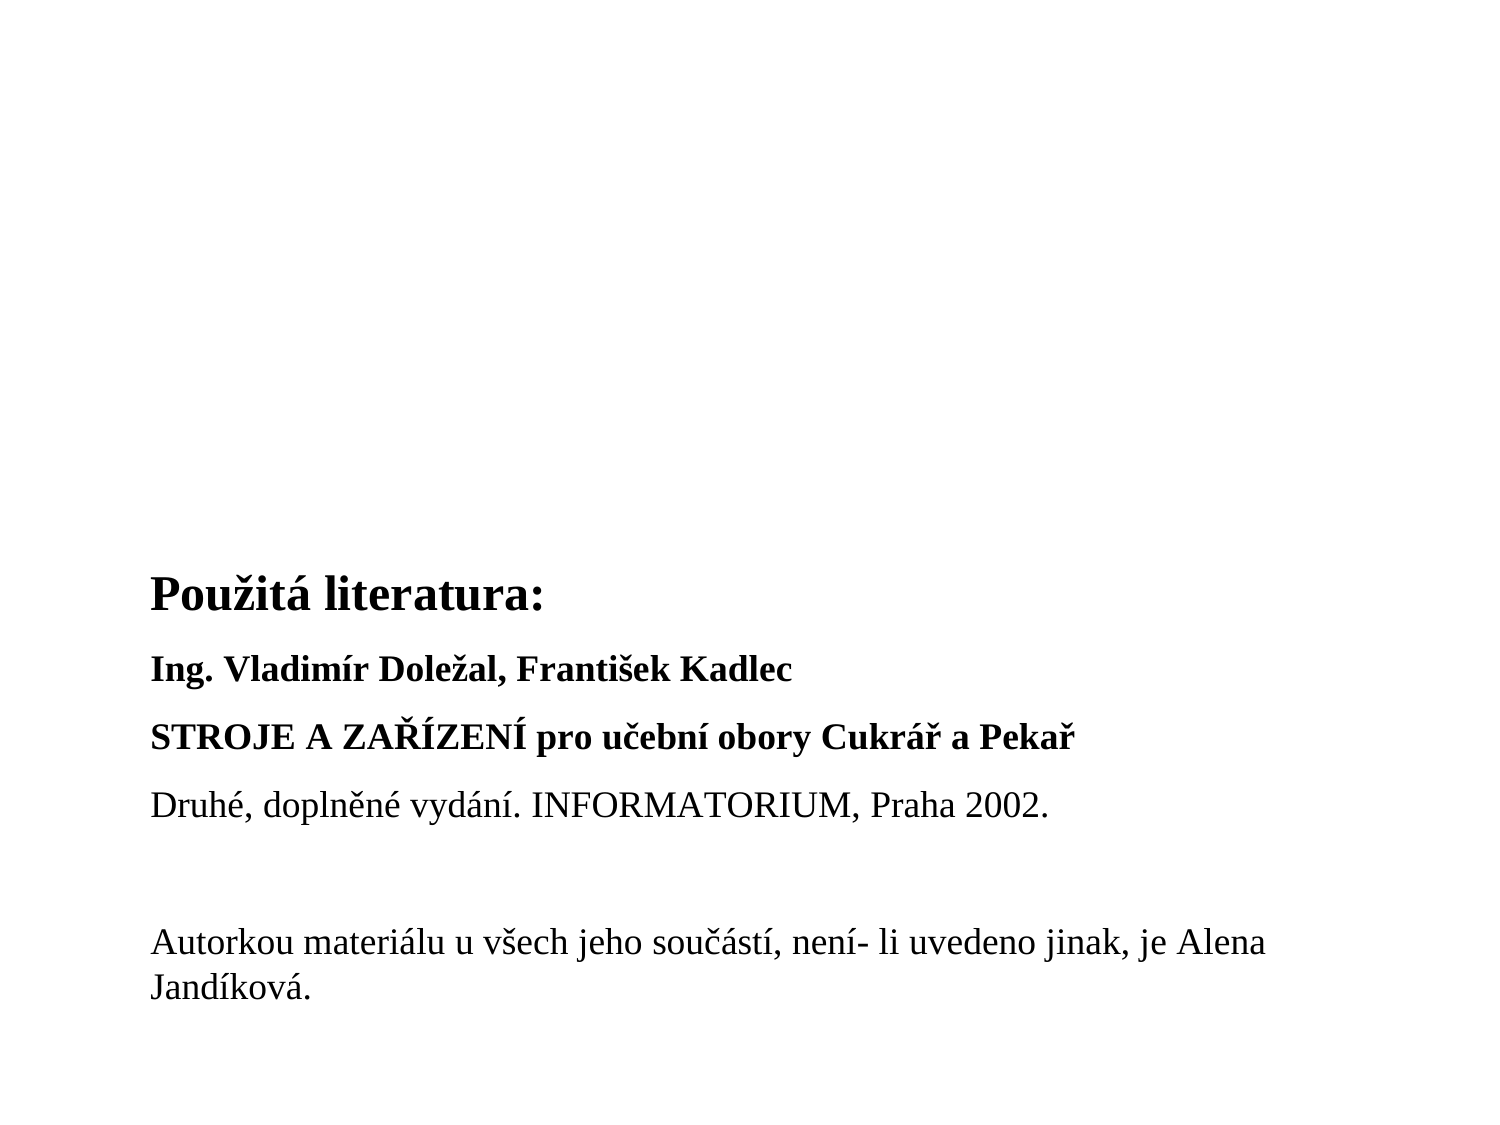

Použitá literatura:
Ing. Vladimír Doležal, František Kadlec
STROJE A ZAŘÍZENÍ pro učební obory Cukrář a Pekař
Druhé, doplněné vydání. INFORMATORIUM, Praha 2002.
Autorkou materiálu u všech jeho součástí, není- li uvedeno jinak, je Alena Jandíková.